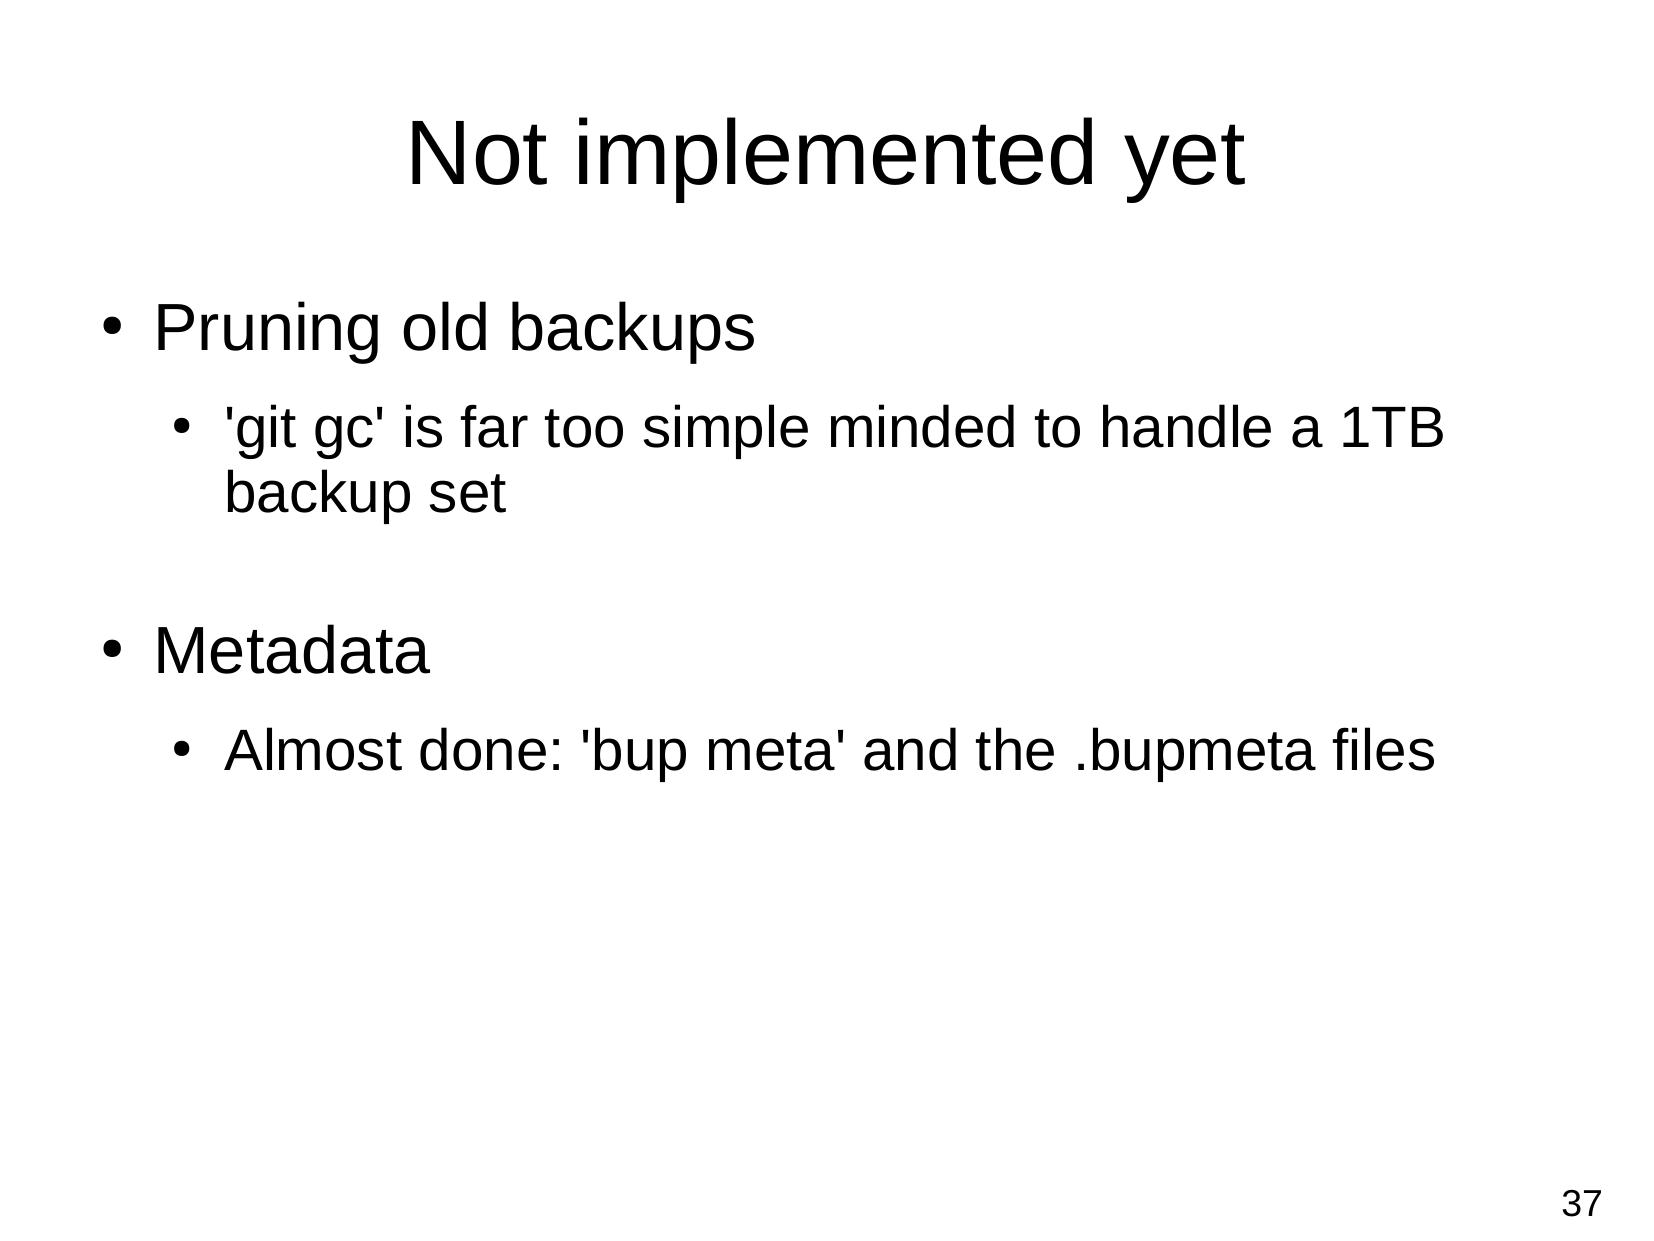

# Not implemented yet
Pruning old backups
'git gc' is far too simple minded to handle a 1TB backup set
Metadata
Almost done: 'bup meta' and the .bupmeta files
37